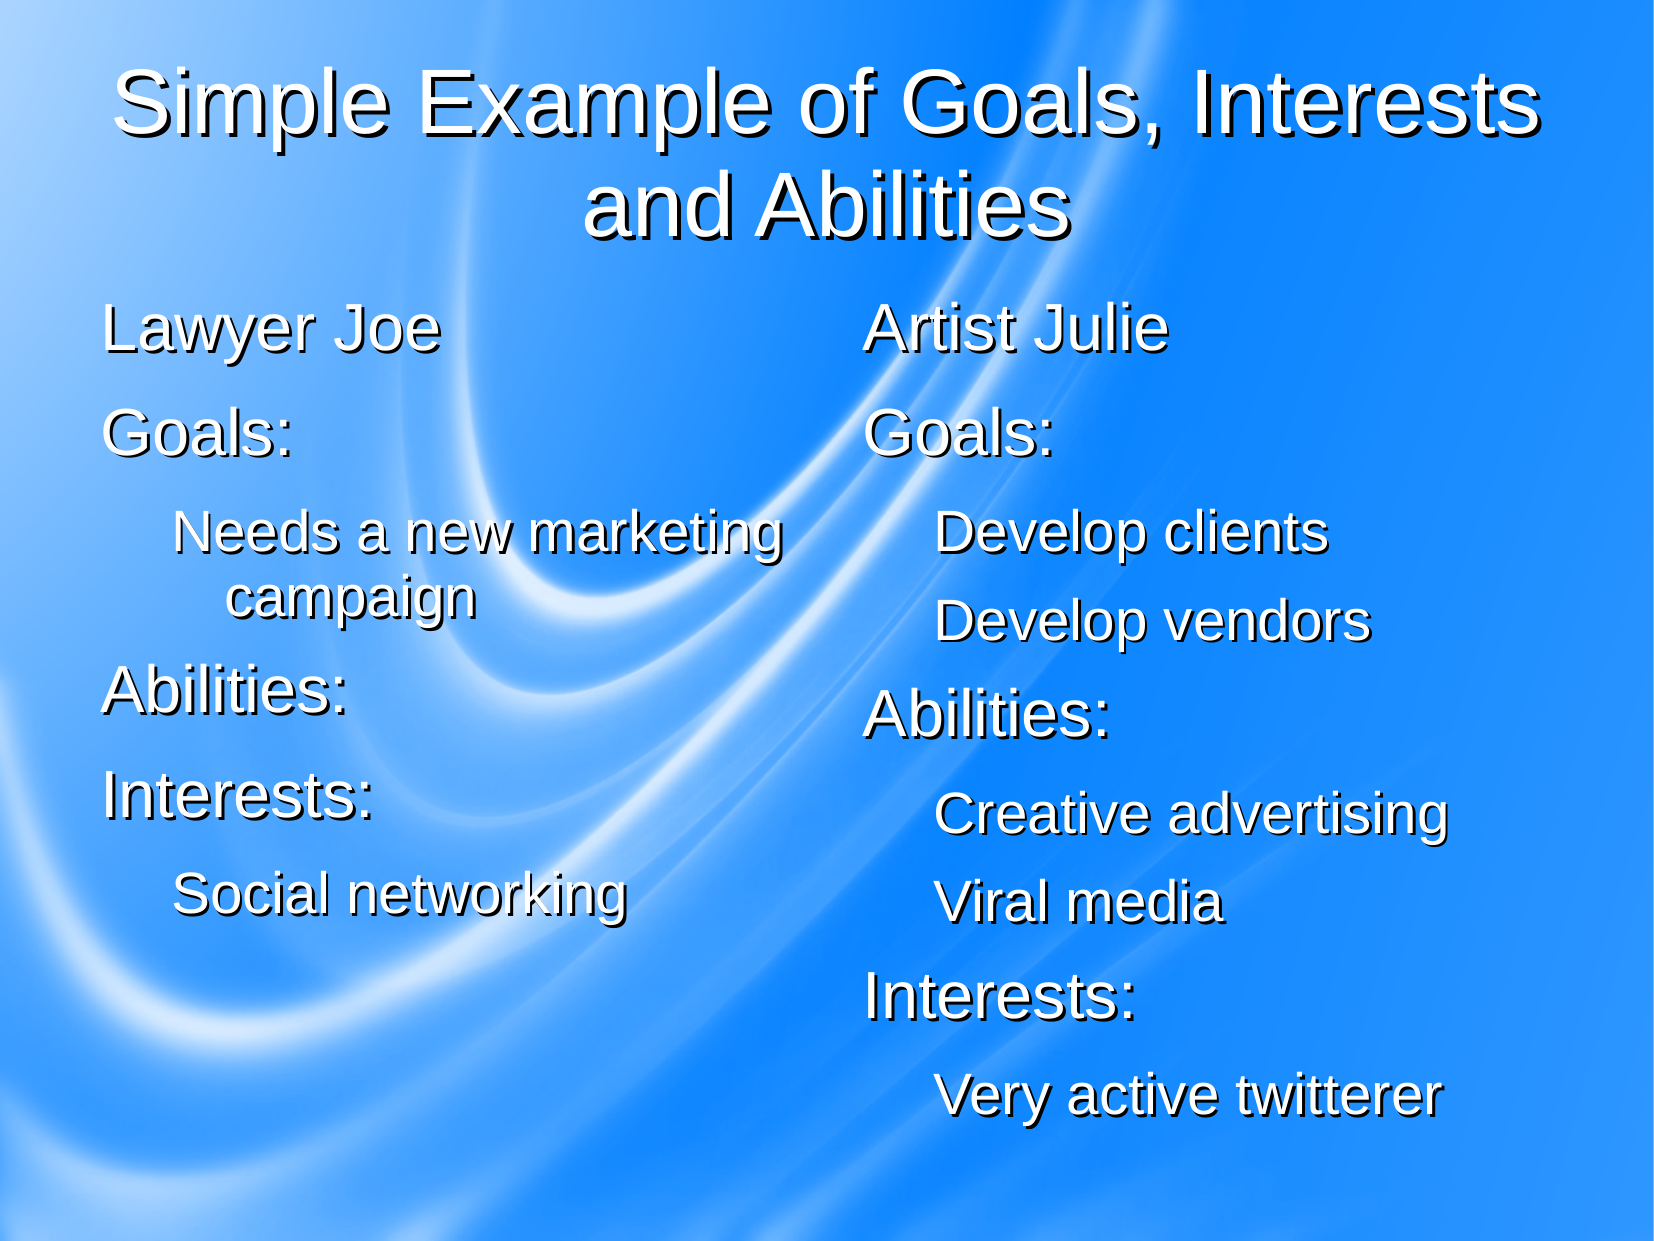

# Simple Example of Goals, Interests and Abilities
Lawyer Joe
Goals:
Needs a new marketing campaign
Abilities:
Interests:
Social networking
Artist Julie
Goals:
Develop clients
Develop vendors
Abilities:
Creative advertising
Viral media
Interests:
Very active twitterer